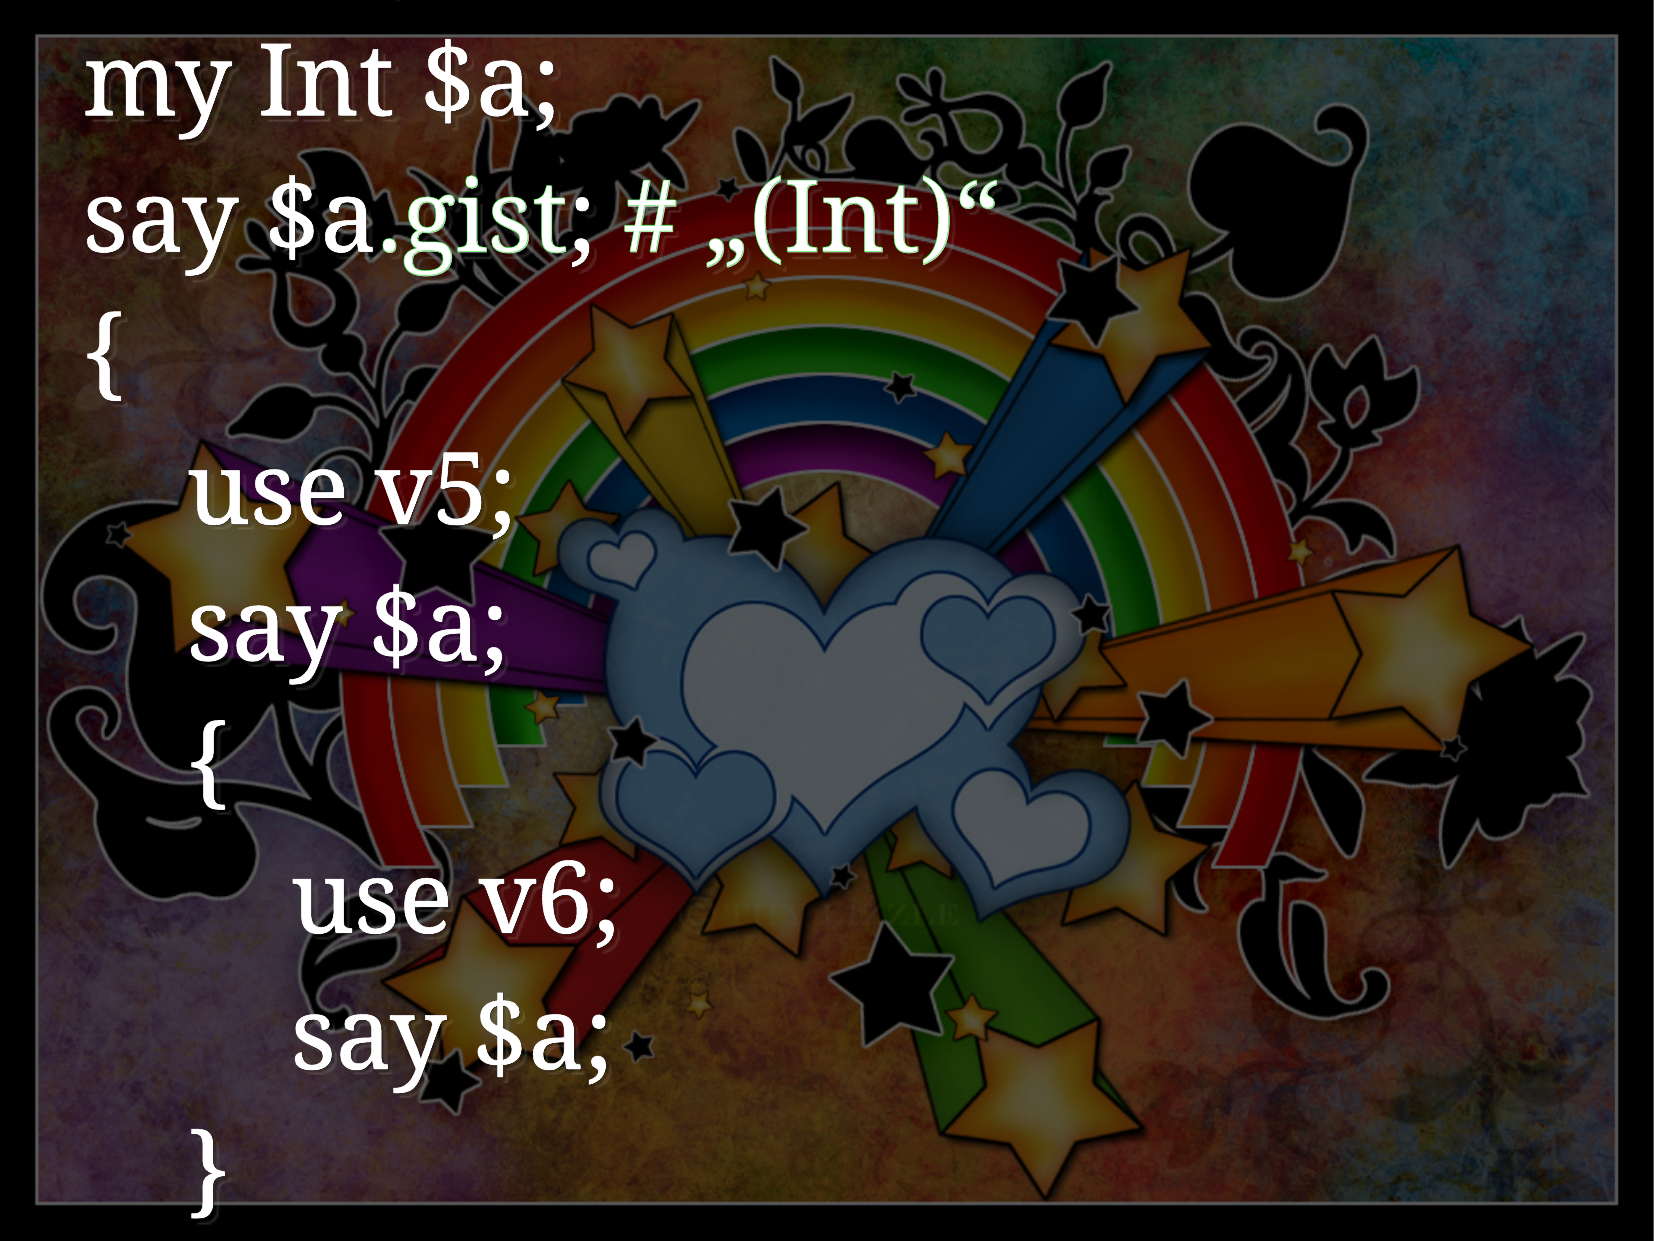

use v6;
my Int $a;
say $a.gist; # „(Int)“
{
 use v5;
 say $a;
 {
 use v6;
 say $a;
 }
}
#